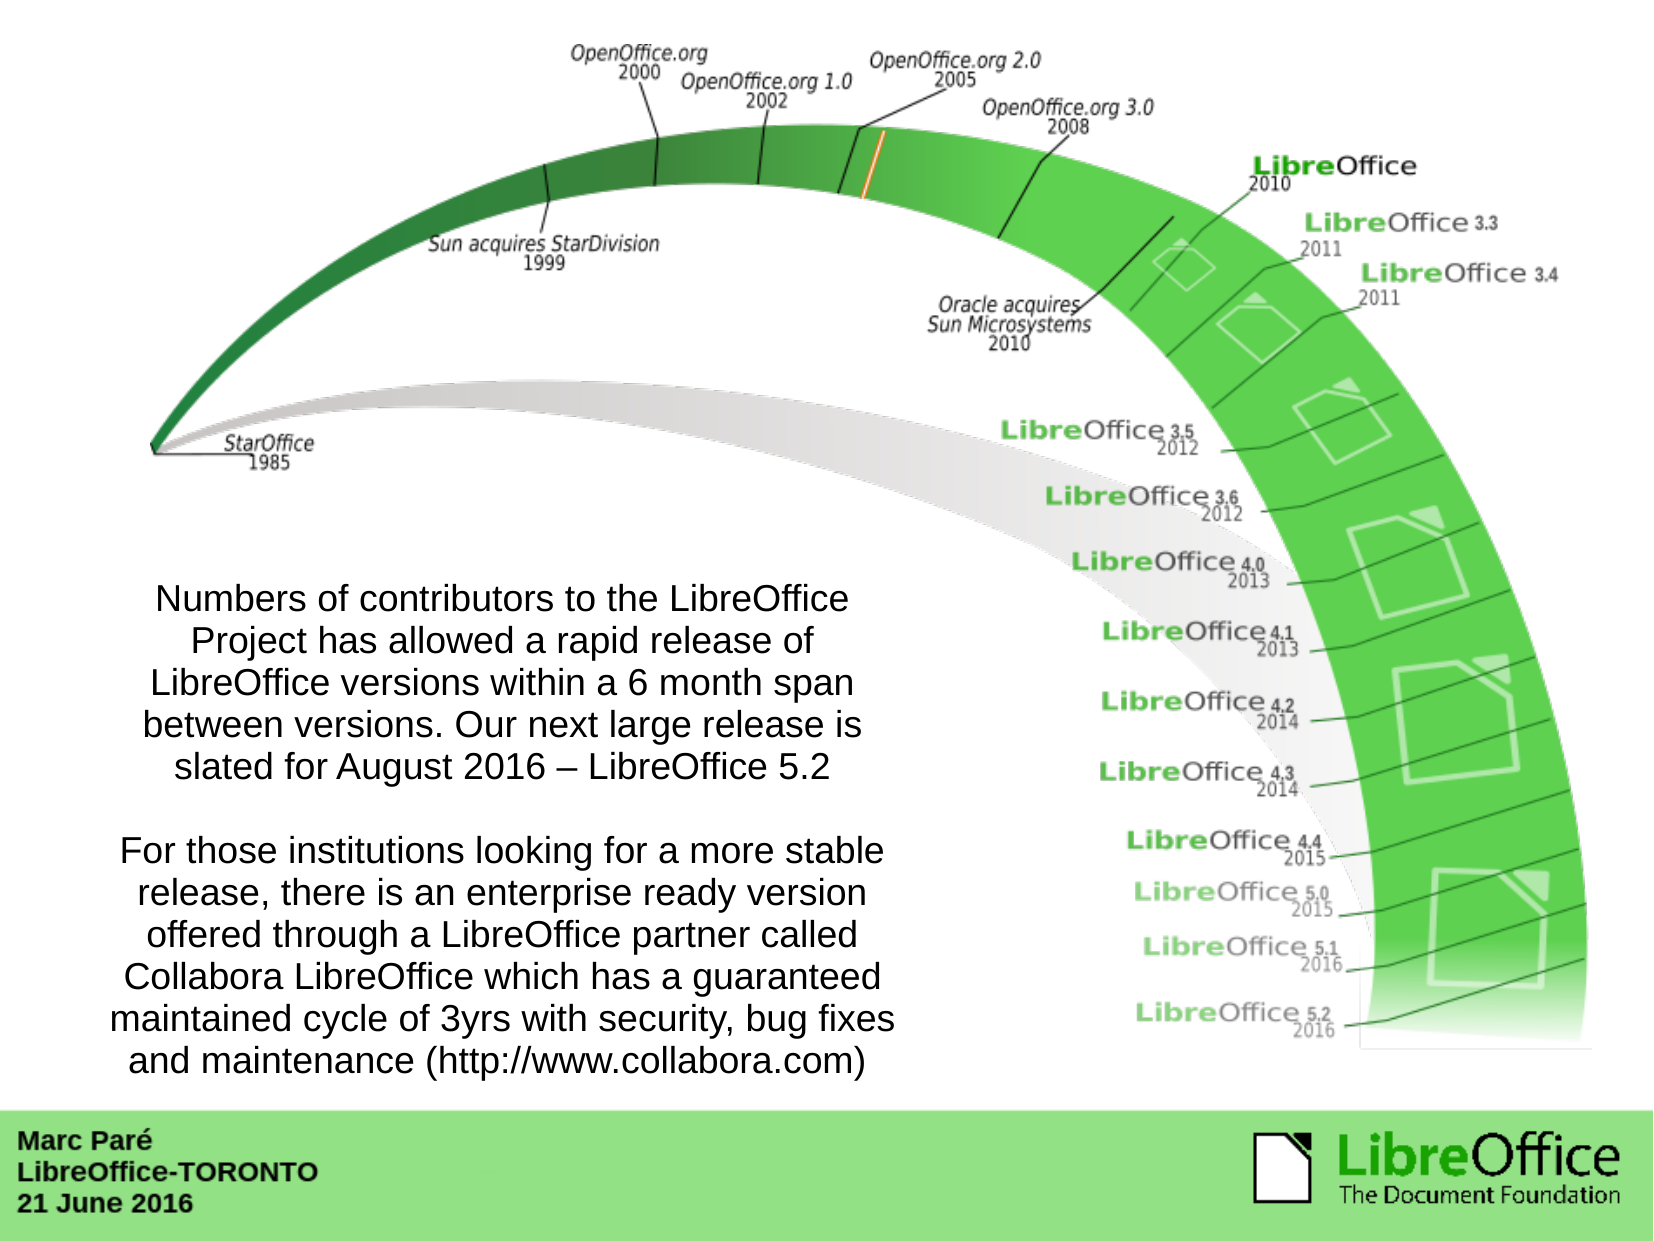

Numbers of contributors to the LibreOffice Project has allowed a rapid release of LibreOffice versions within a 6 month span between versions. Our next large release is slated for August 2016 – LibreOffice 5.2
For those institutions looking for a more stable release, there is an enterprise ready version offered through a LibreOffice partner called Collabora LibreOffice which has a guaranteed maintained cycle of 3yrs with security, bug fixes and maintenance (http://www.collabora.com)